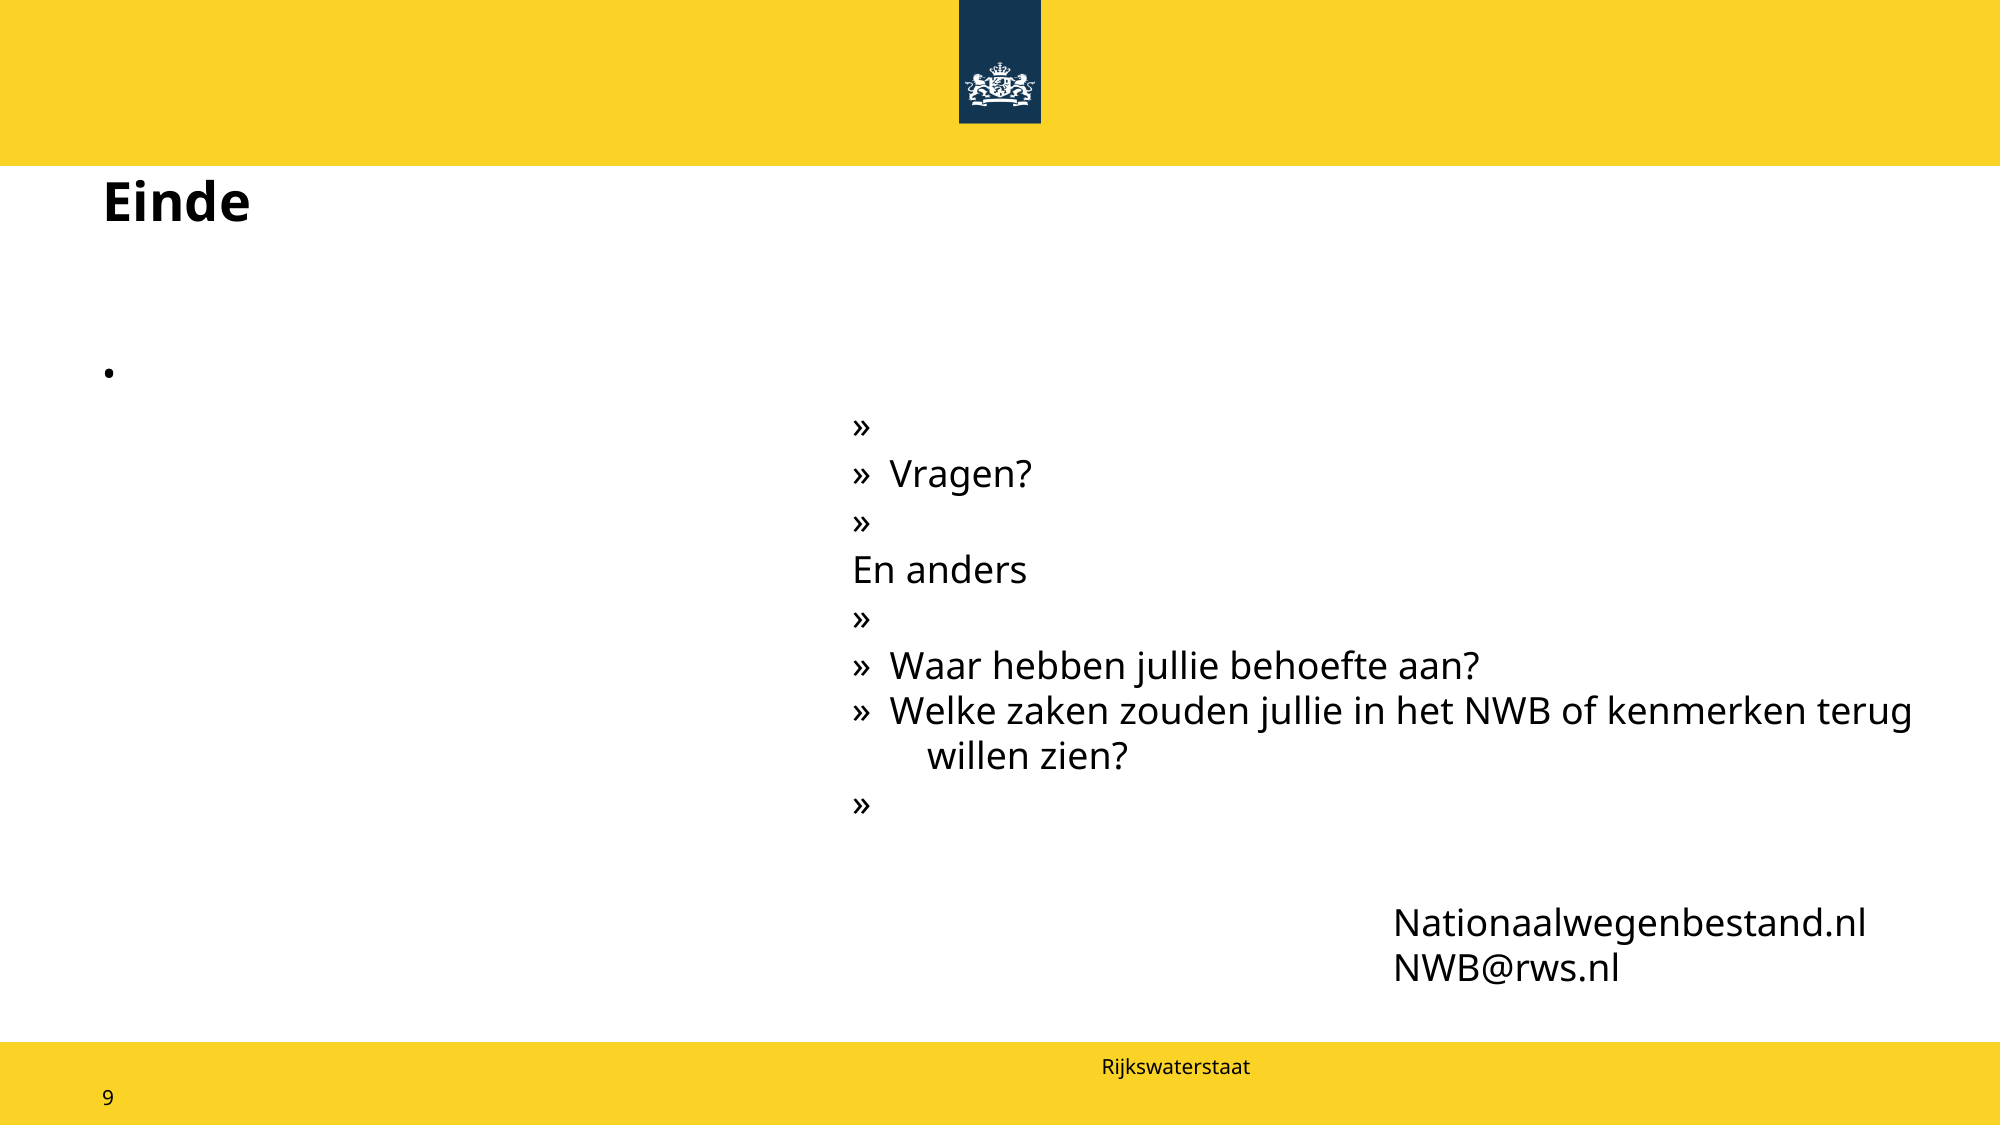

# Einde
Vragen?
En anders
Waar hebben jullie behoefte aan?
Welke zaken zouden jullie in het NWB of kenmerken terug willen zien?
Nationaalwegenbestand.nl
NWB@rws.nl